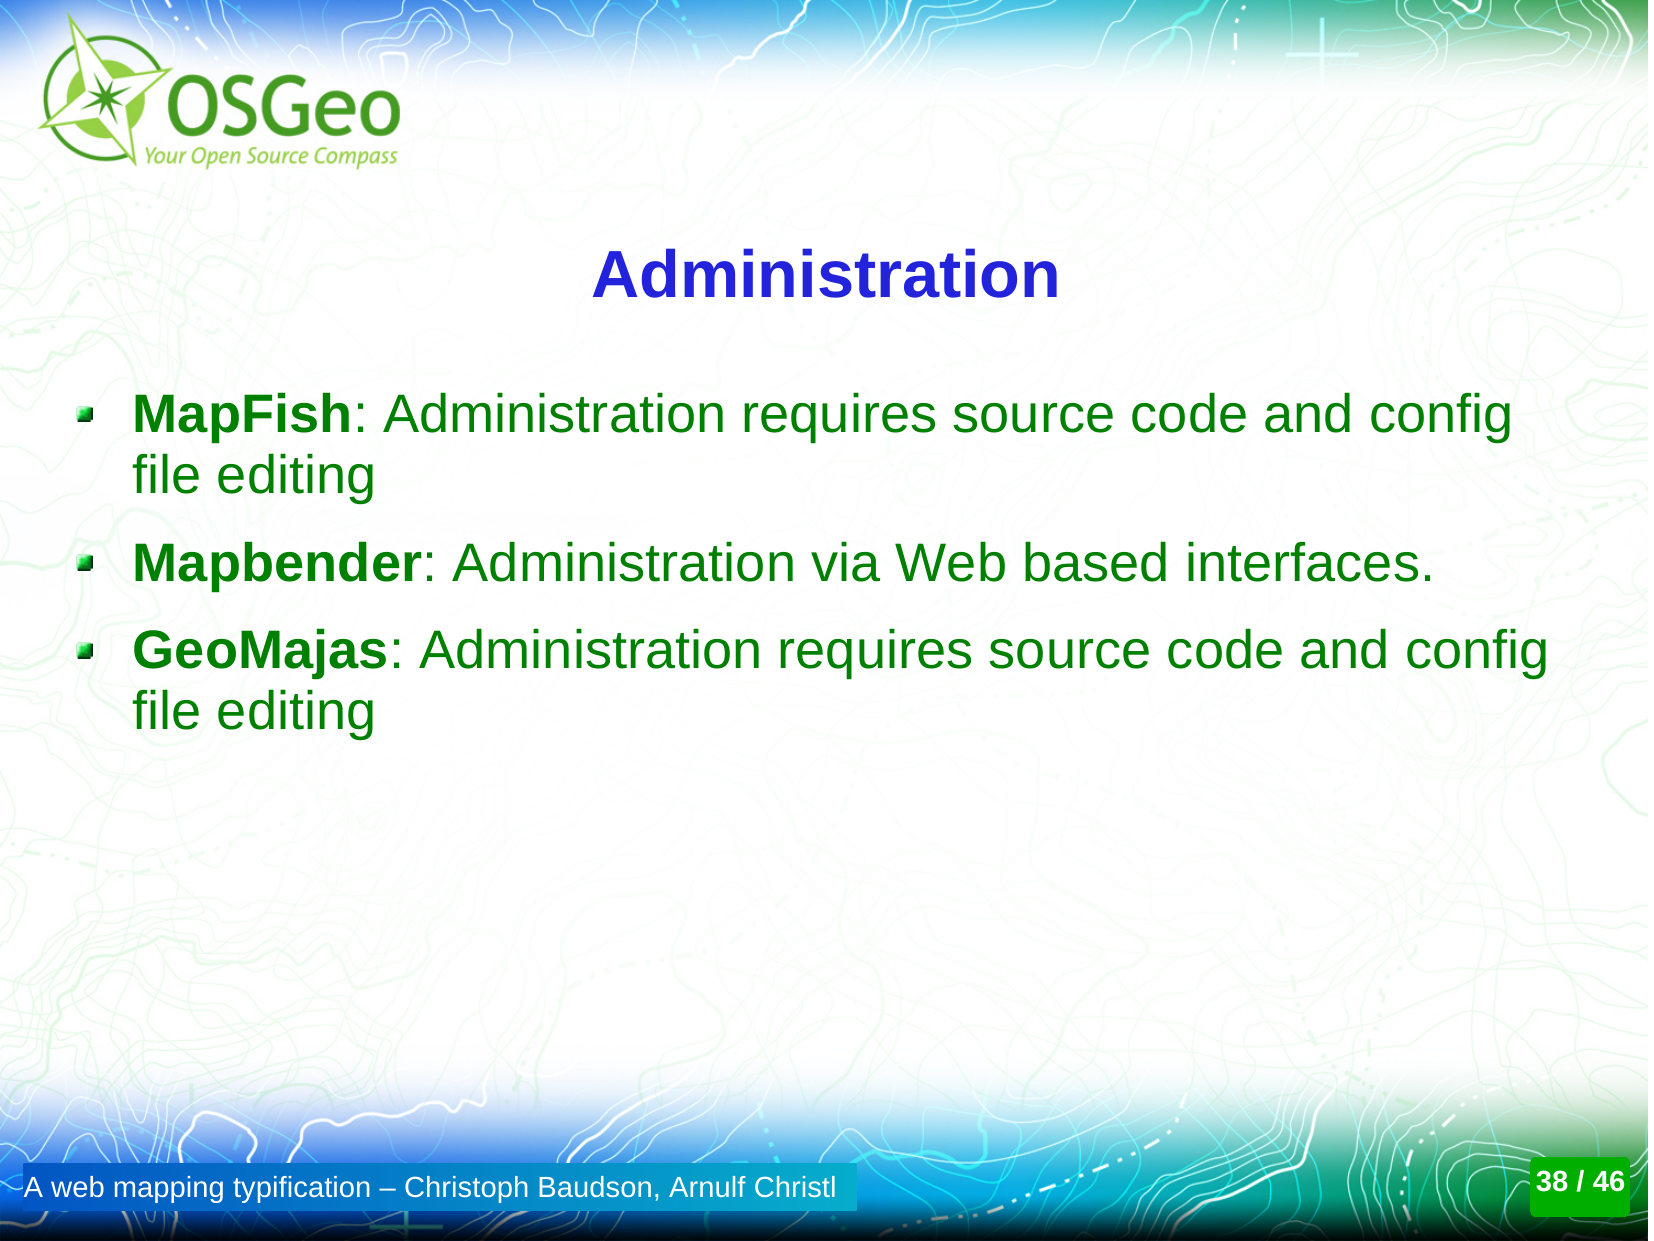

# Administration
MapFish: Administration requires source code and config file editing
Mapbender: Administration via Web based interfaces.
GeoMajas: Administration requires source code and config file editing